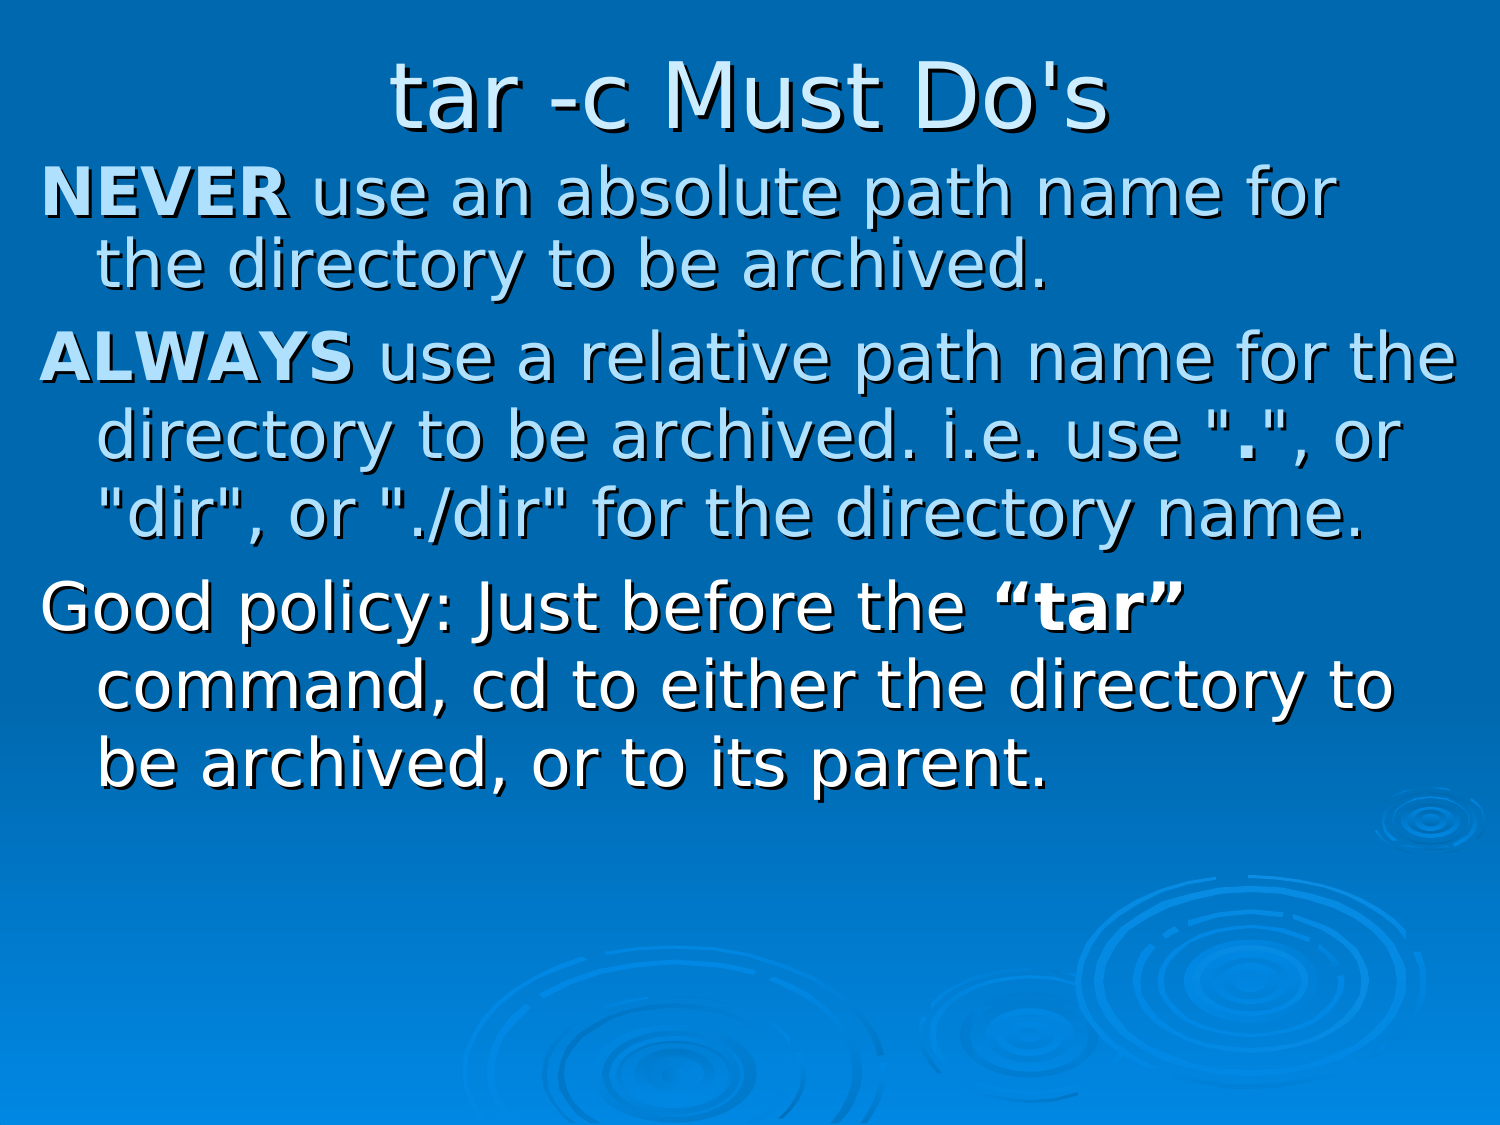

# tar -c Must Do's
NEVER use an absolute path name for the directory to be archived.
ALWAYS use a relative path name for the directory to be archived. i.e. use ".", or "dir", or "./dir" for the directory name.
Good policy: Just before the “tar” command, cd to either the directory to be archived, or to its parent.